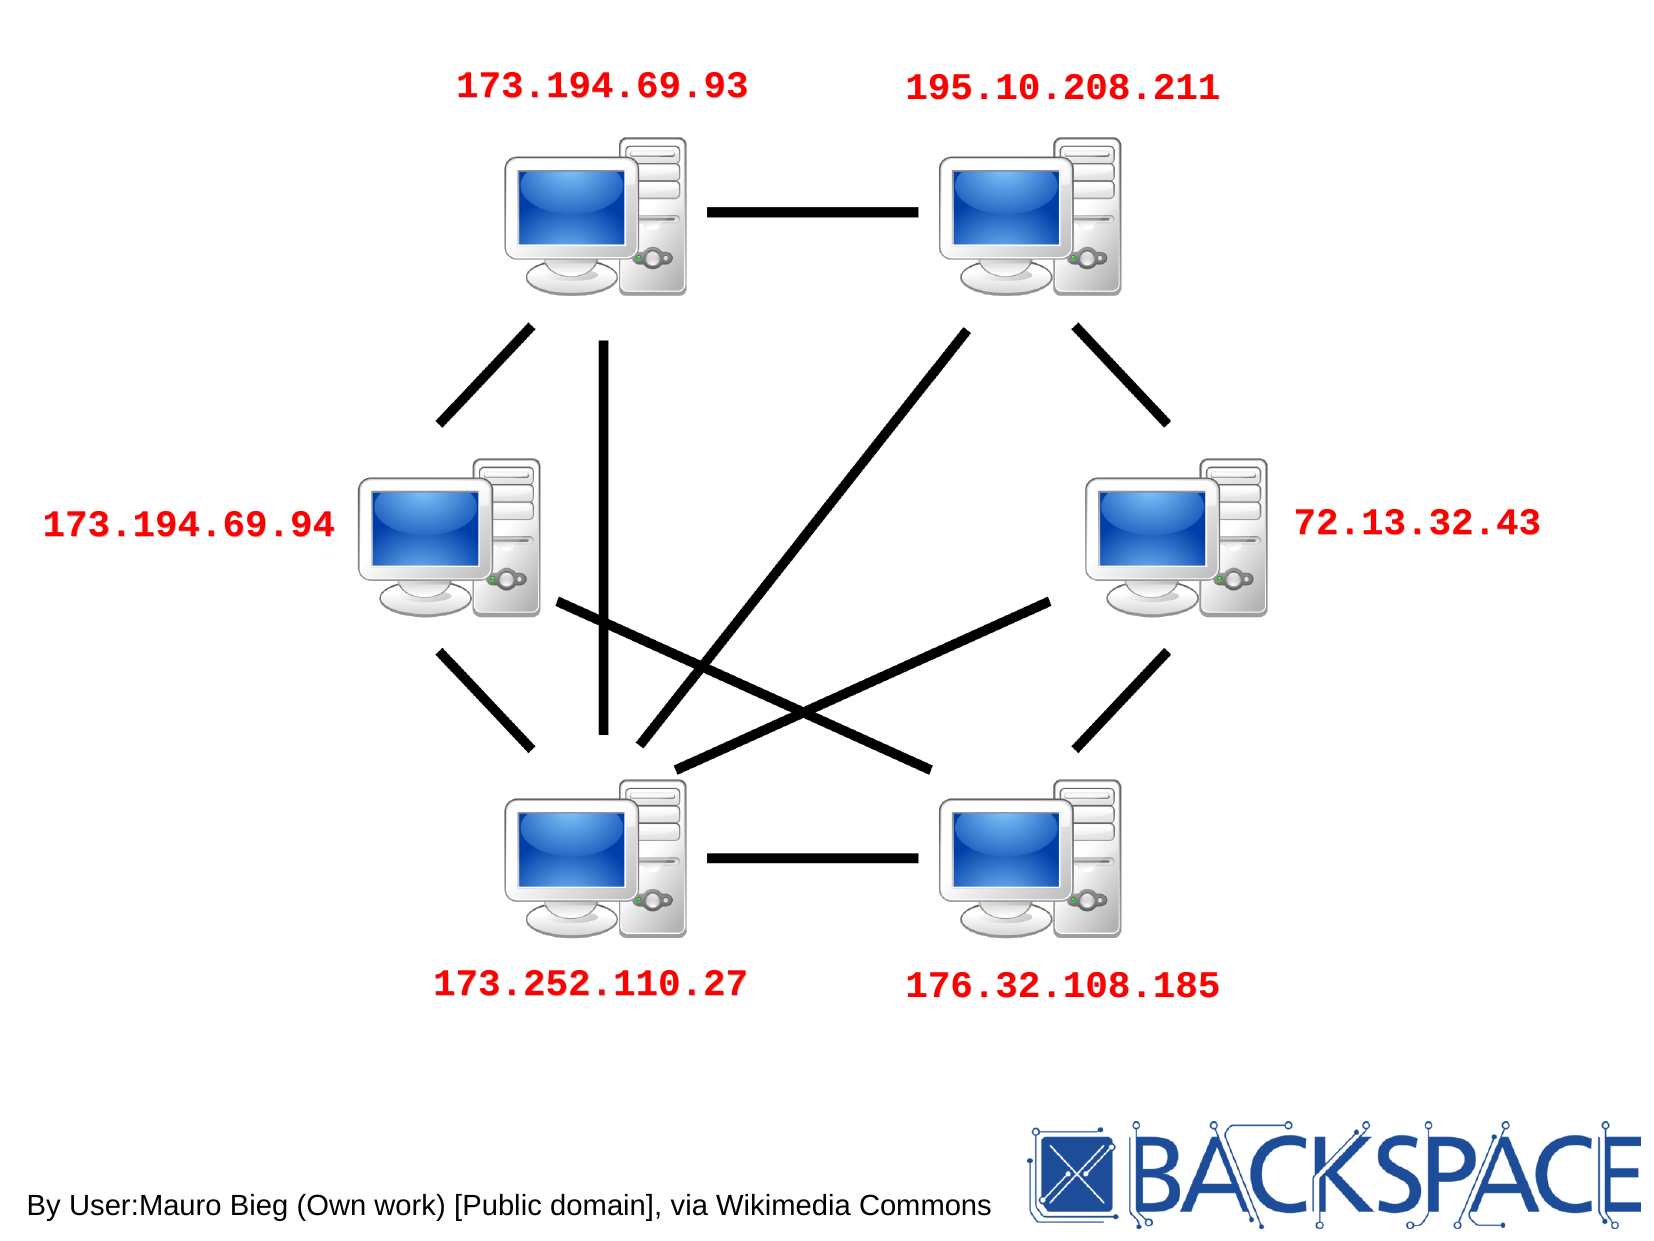

173.194.69.93
195.10.208.211
72.13.32.43
173.194.69.94
173.252.110.27
176.32.108.185
By User:Mauro Bieg (Own work) [Public domain], via Wikimedia Commons